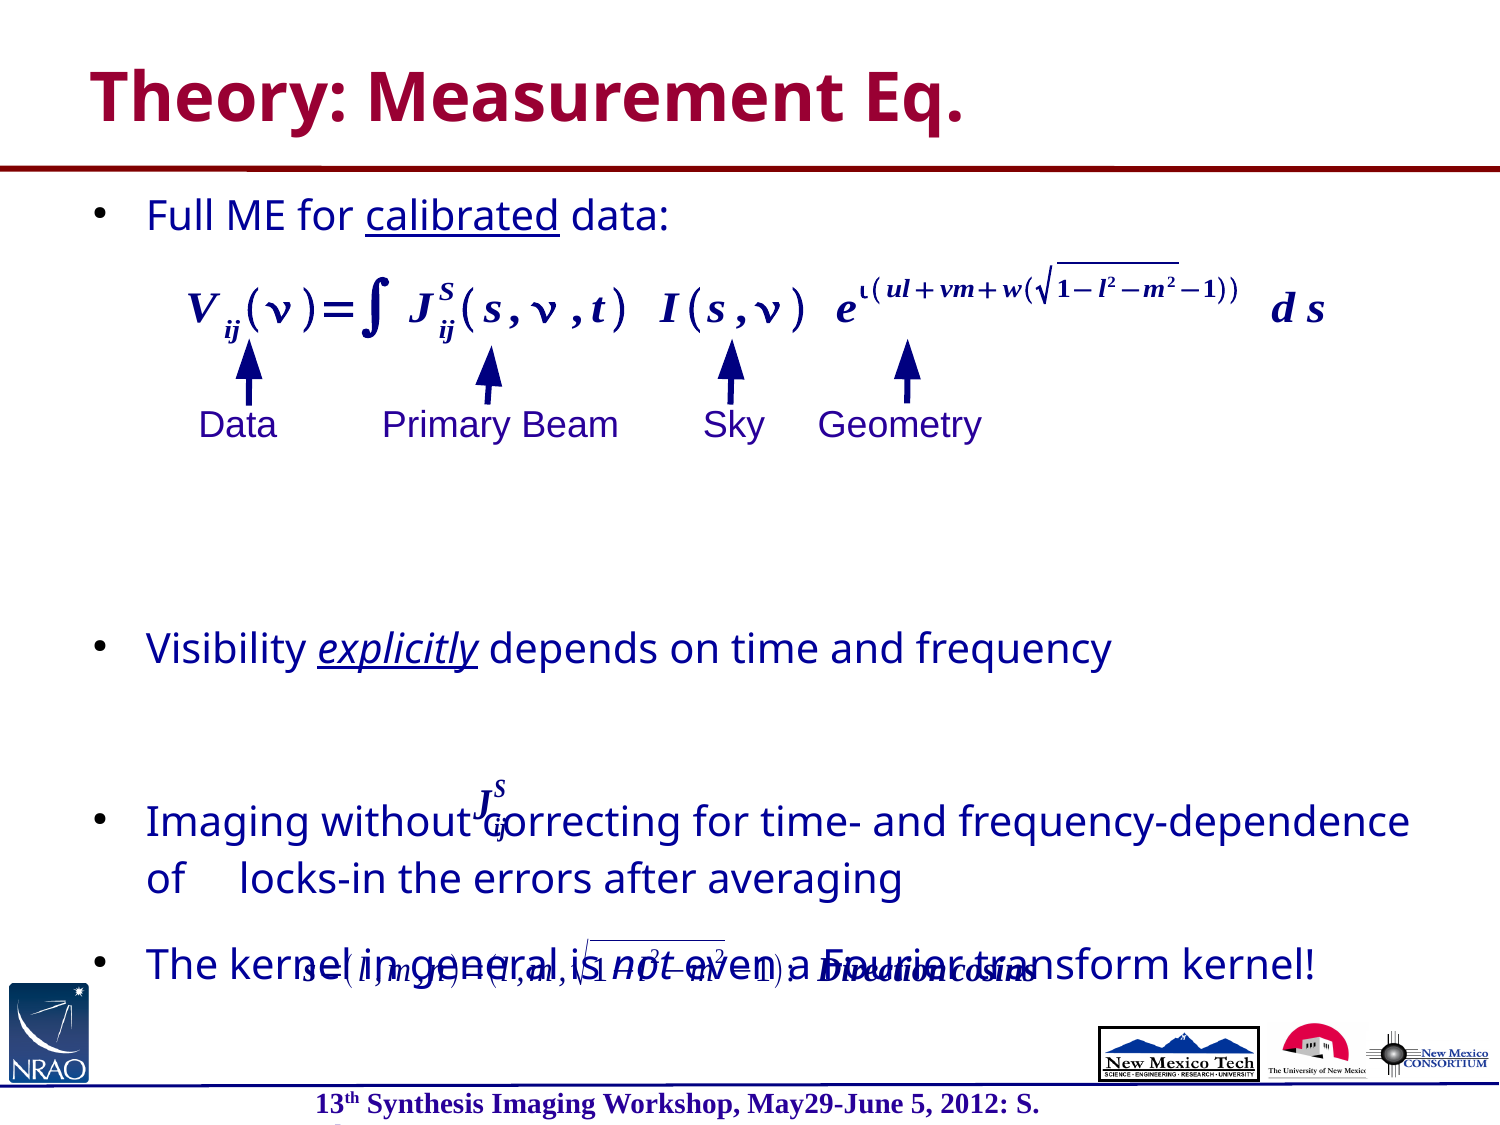

Theory: Measurement Eq.
# Full ME for calibrated data:
Visibility explicitly depends on time and frequency
Imaging without correcting for time- and frequency-dependence of locks-in the errors after averaging
The kernel in general is not even a Fourier transform kernel!
Data Primary Beam Sky Geometry